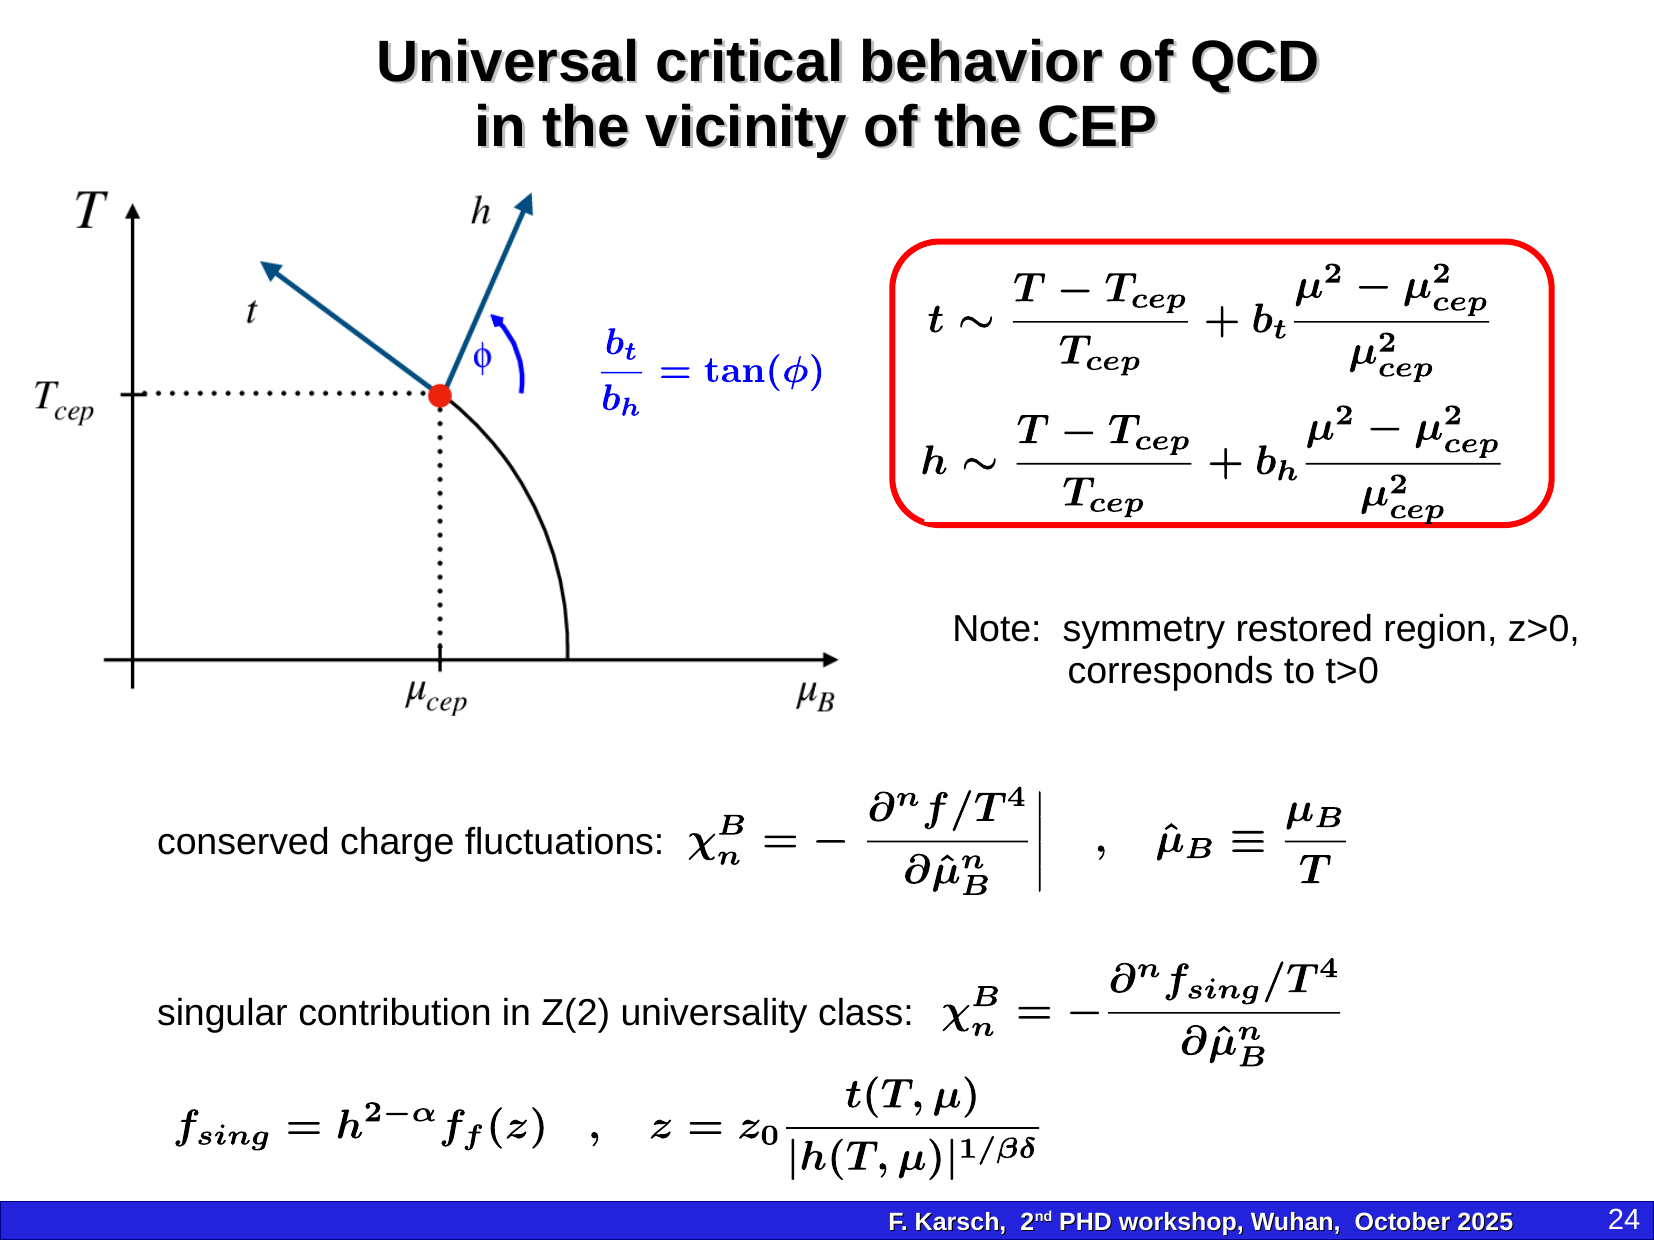

Universal critical behavior of QCD
 in the vicinity of the CEP
Note: symmetry restored region, z>0,
 corresponds to t>0
conserved charge fluctuations:
singular contribution in Z(2) universality class:
24